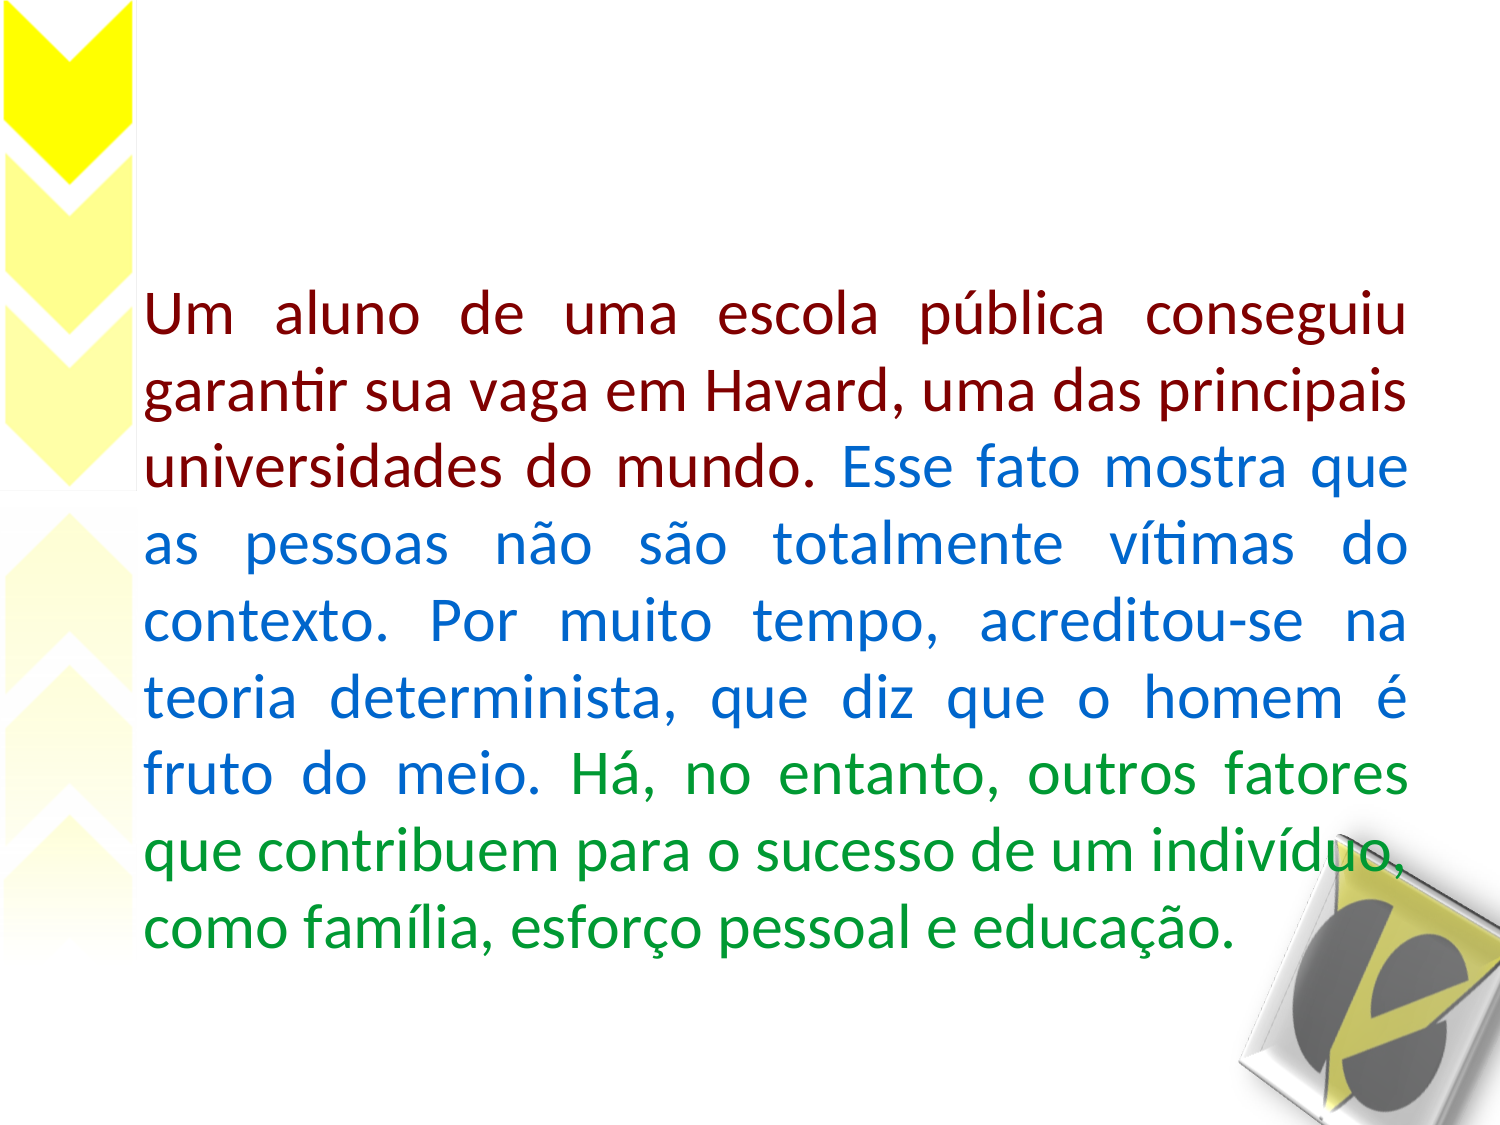

#
Um aluno de uma escola pública conseguiu garantir sua vaga em Havard, uma das principais universidades do mundo. Esse fato mostra que as pessoas não são totalmente vítimas do contexto. Por muito tempo, acreditou-se na teoria determinista, que diz que o homem é fruto do meio. Há, no entanto, outros fatores que contribuem para o sucesso de um indivíduo, como família, esforço pessoal e educação.